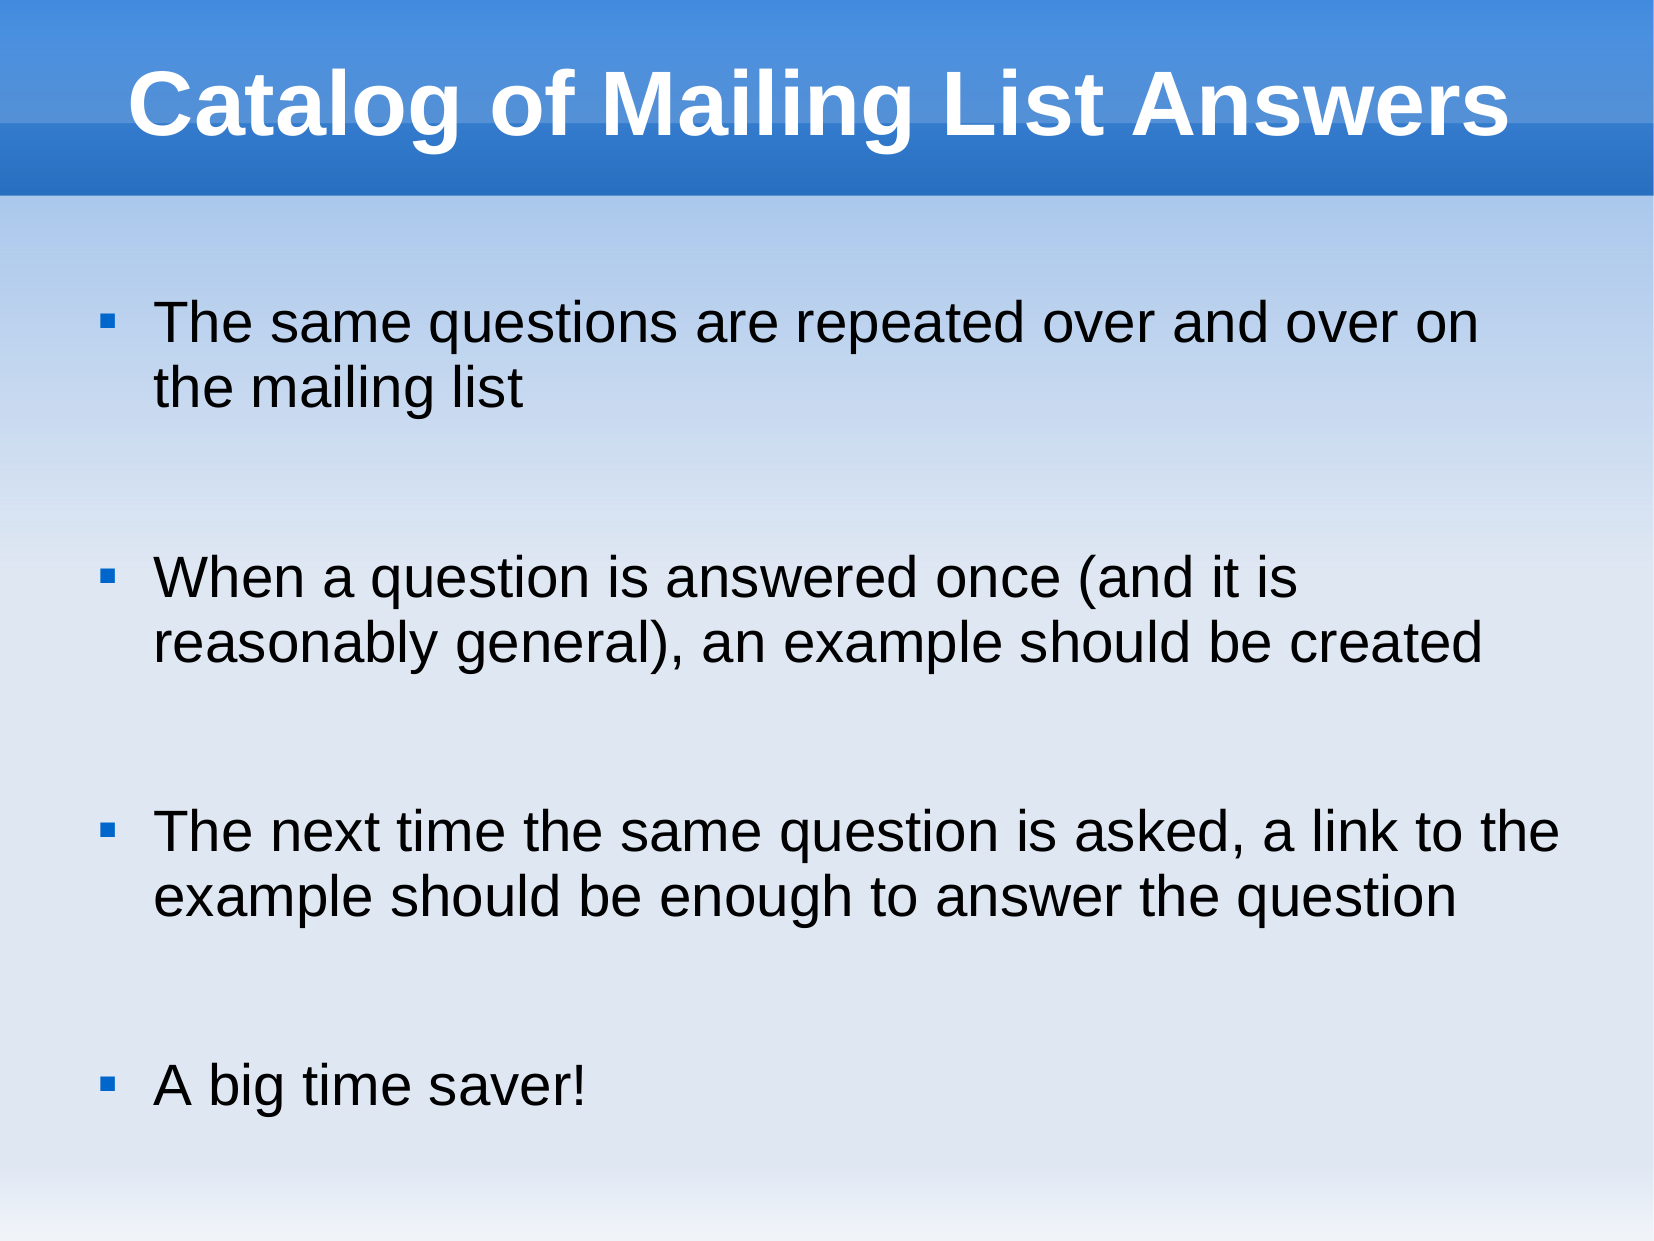

# Catalog of Mailing List Answers
The same questions are repeated over and over on the mailing list
When a question is answered once (and it is reasonably general), an example should be created
The next time the same question is asked, a link to the example should be enough to answer the question
A big time saver!